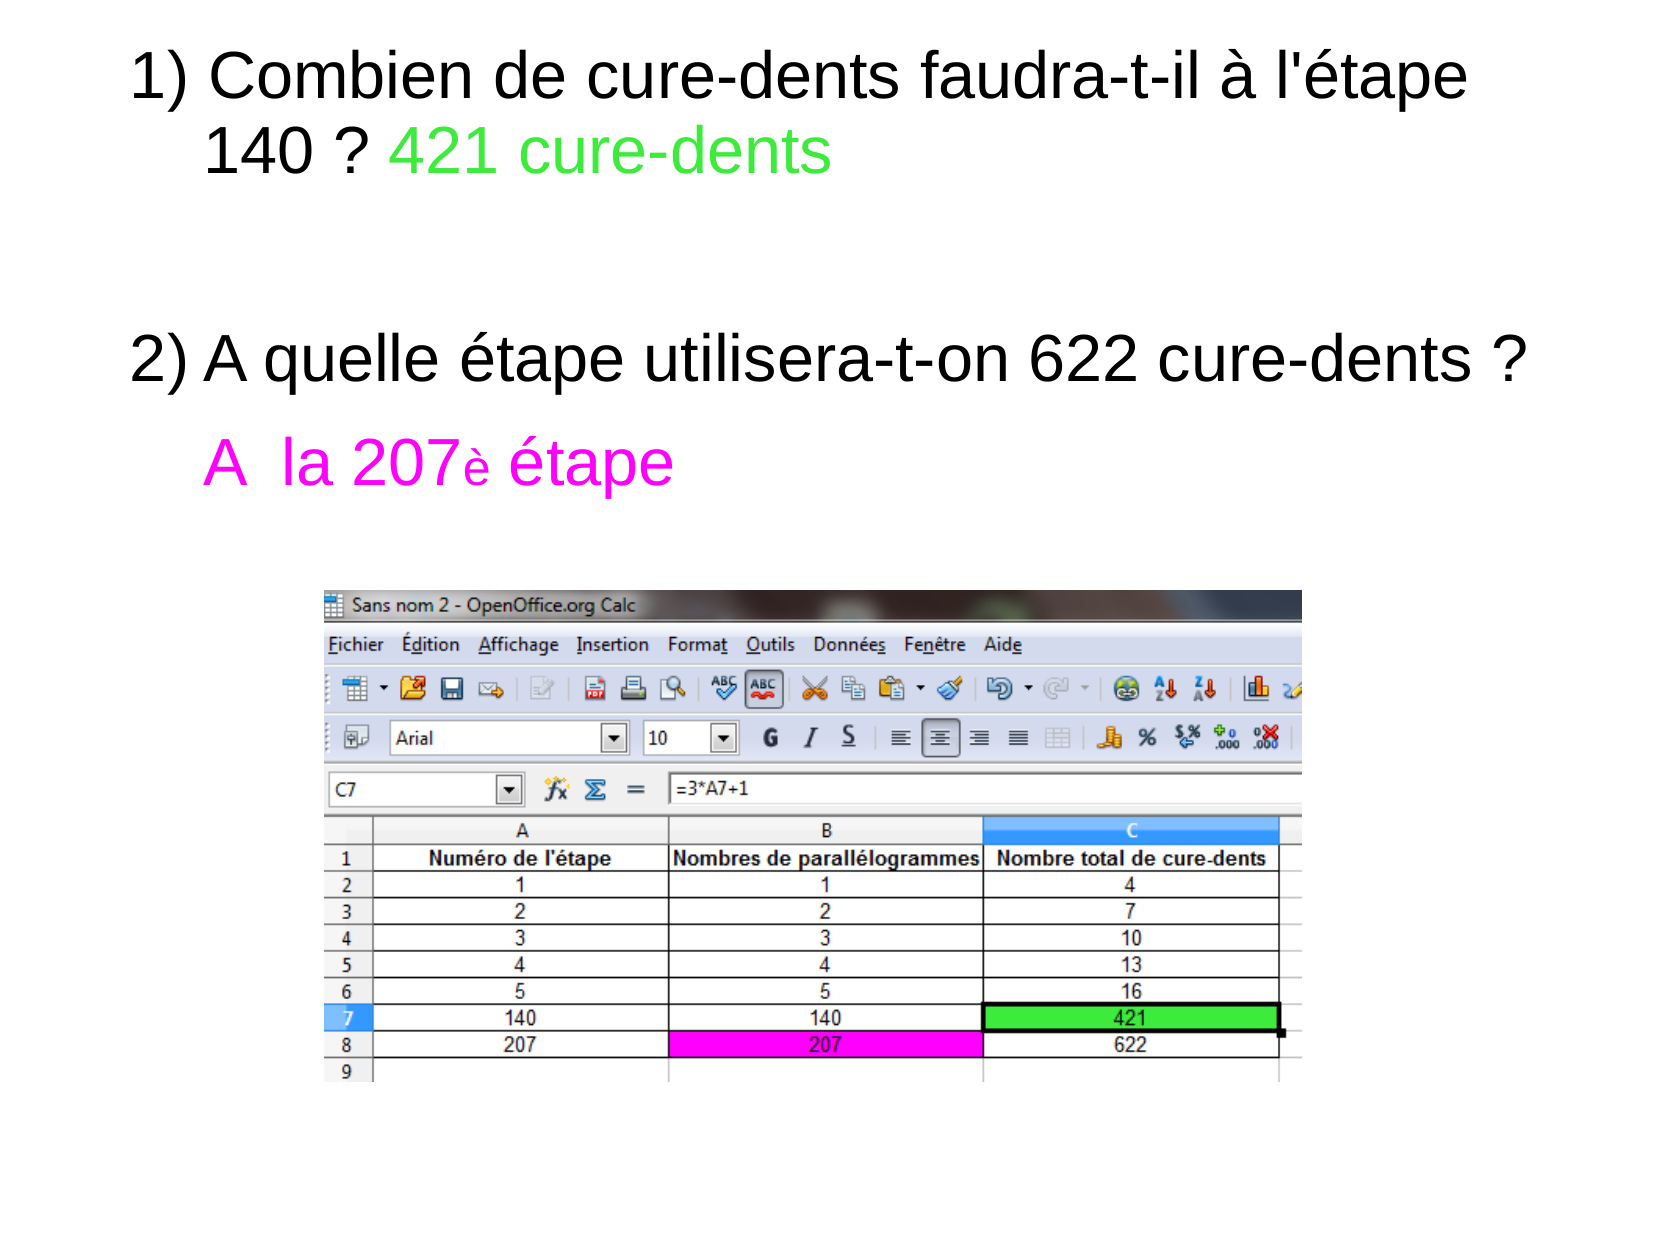

# 1) Combien de cure-dents faudra-t-il à l'étape 140 ? 421 cure-dents
2) A quelle étape utilisera-t-on 622 cure-dents ?
 A la 207è étape